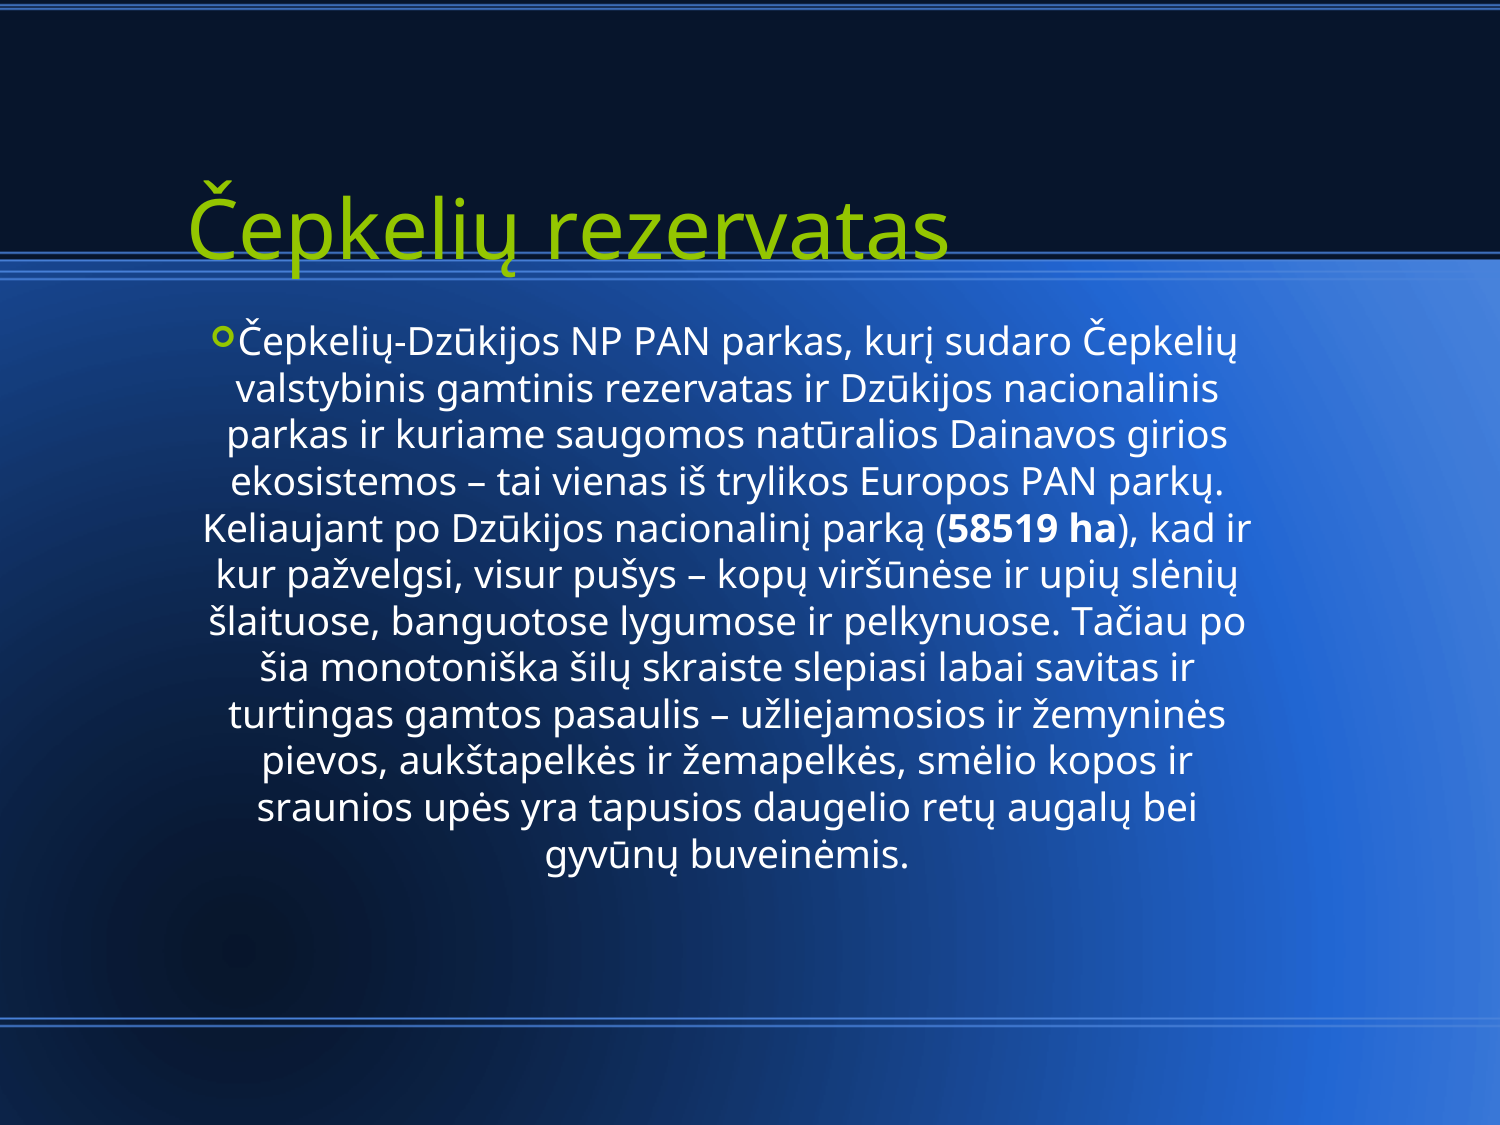

# Čepkelių rezervatas
Čepkelių-Dzūkijos NP PAN parkas, kurį sudaro Čepkelių valstybinis gamtinis rezervatas ir Dzūkijos nacionalinis parkas ir kuriame saugomos natūralios Dainavos girios ekosistemos – tai vienas iš trylikos Europos PAN parkų. Keliaujant po Dzūkijos nacionalinį parką (58519 ha), kad ir kur pažvelgsi, visur pušys – kopų viršūnėse ir upių slėnių šlaituose, banguotose lygumose ir pelkynuose. Tačiau po šia monotoniška šilų skraiste slepiasi labai savitas ir turtingas gamtos pasaulis – užliejamosios ir žemyninės pievos, aukštapelkės ir žemapelkės, smėlio kopos ir sraunios upės yra tapusios daugelio retų augalų bei gyvūnų buveinėmis.